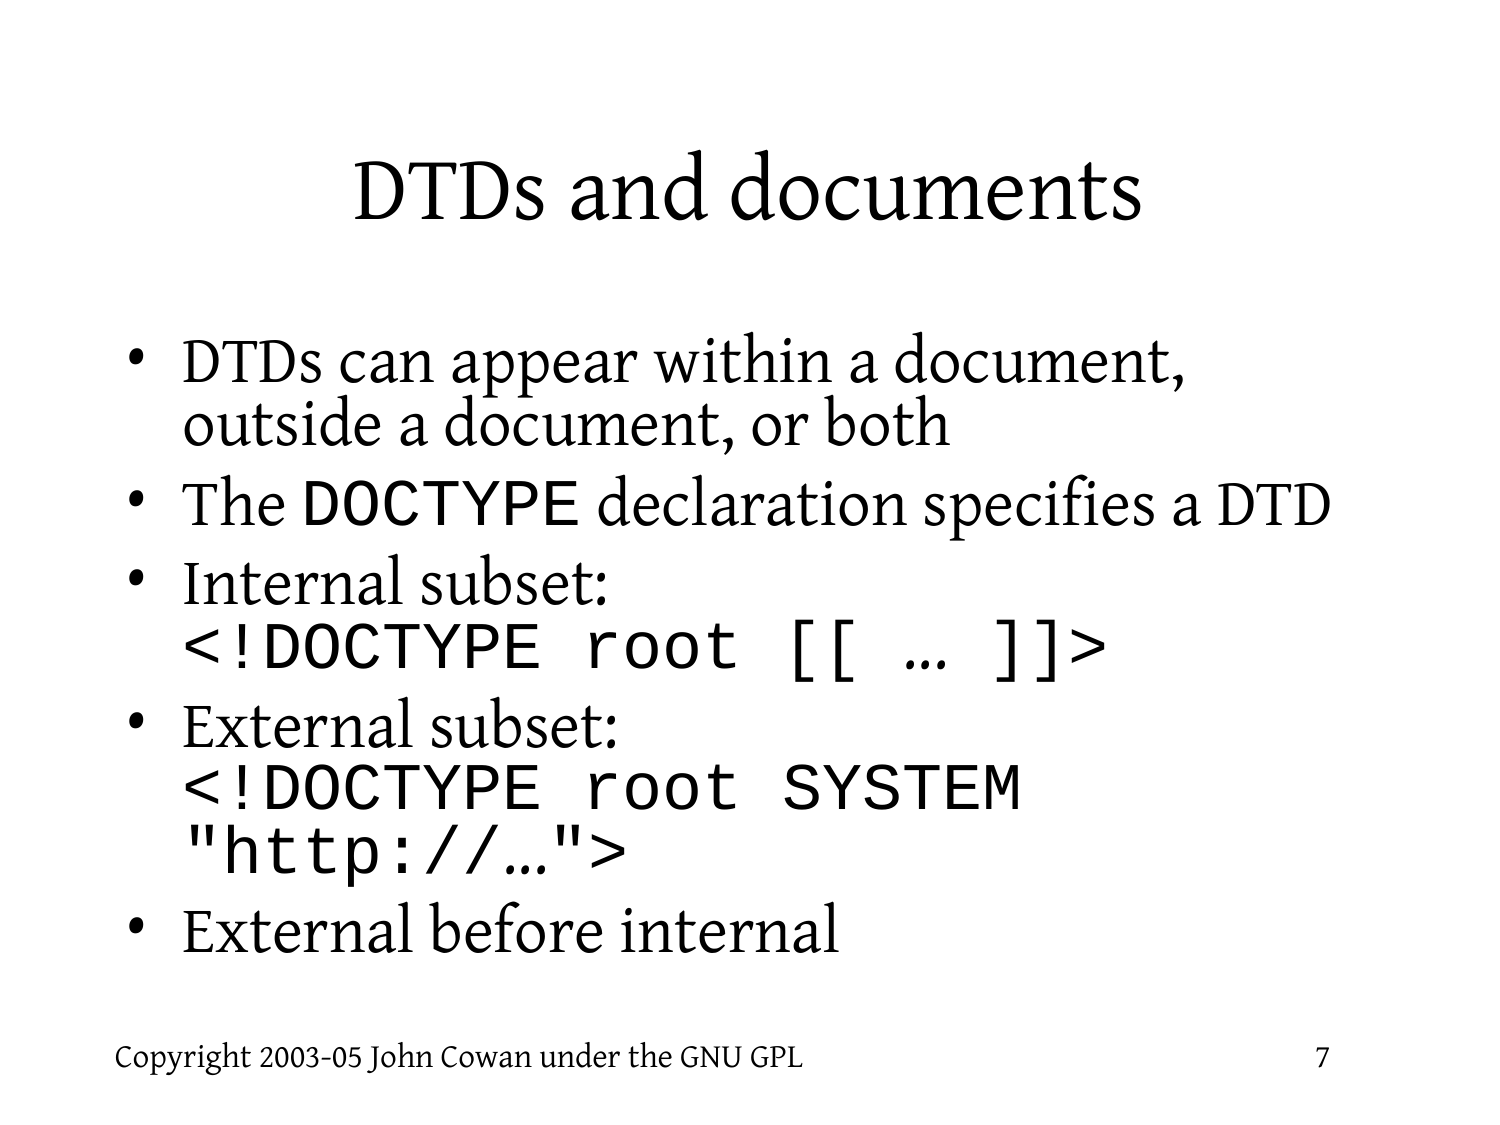

# DTDs and documents
DTDs can appear within a document, outside a document, or both
The DOCTYPE declaration specifies a DTD
Internal subset:
<!DOCTYPE root [[ ... ]]>
External subset:
<!DOCTYPE root SYSTEM "http://...">
External before internal